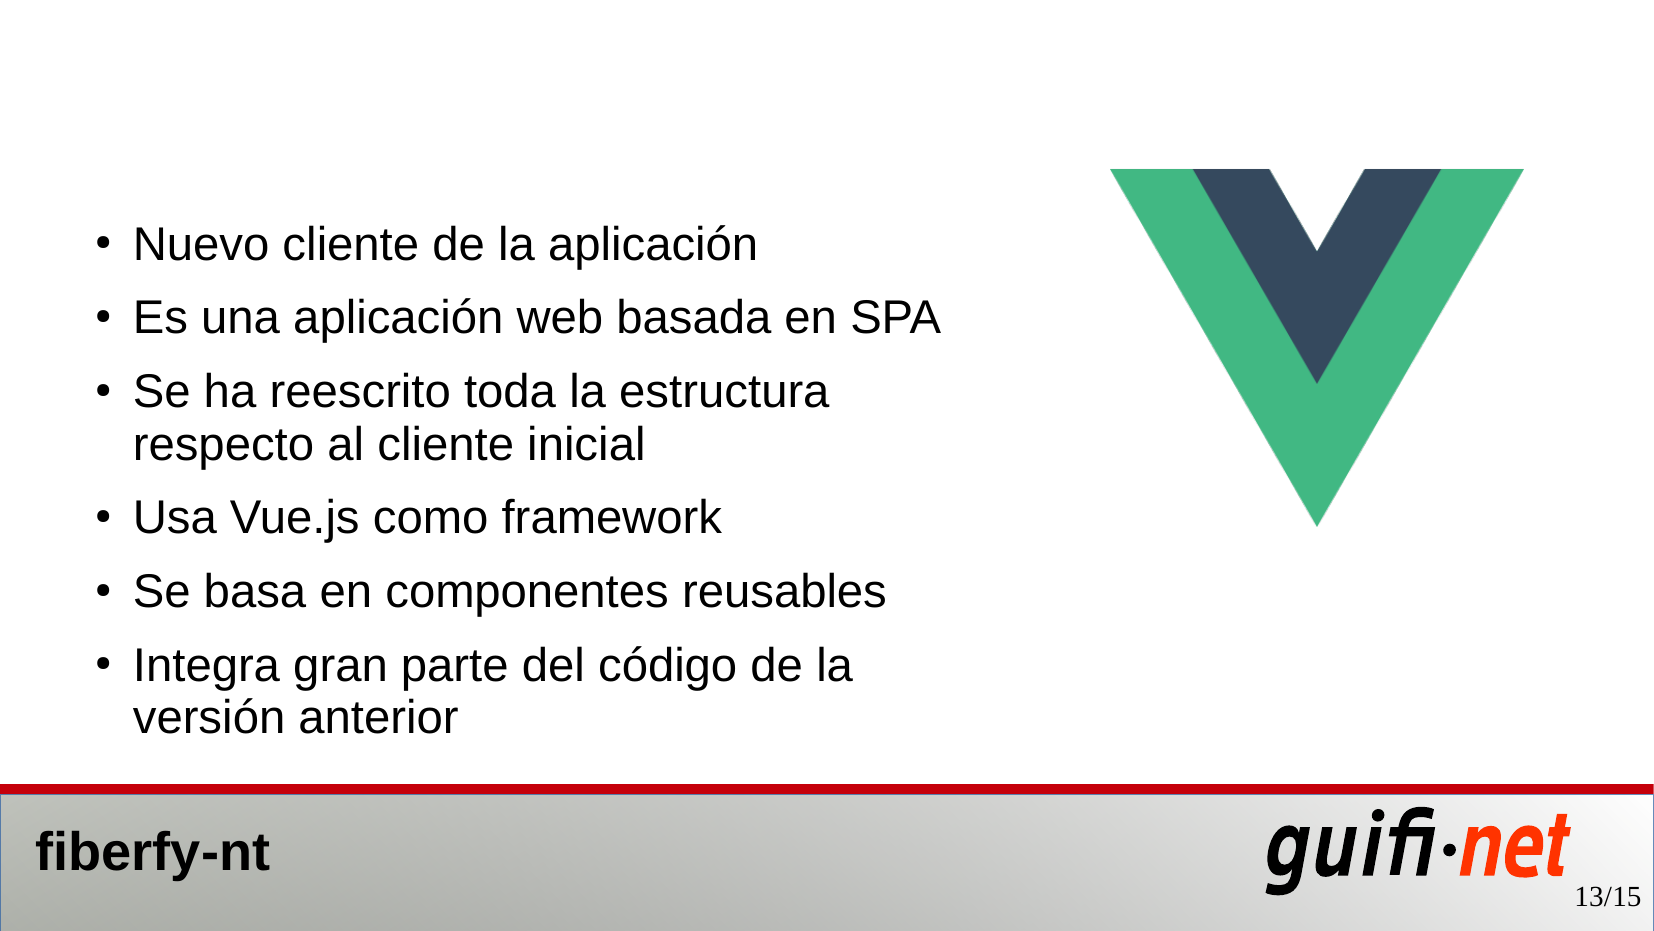

Nuevo cliente de la aplicación
Es una aplicación web basada en SPA
Se ha reescrito toda la estructura respecto al cliente inicial
Usa Vue.js como framework
Se basa en componentes reusables
Integra gran parte del código de la versión anterior
# fiberfy-nt